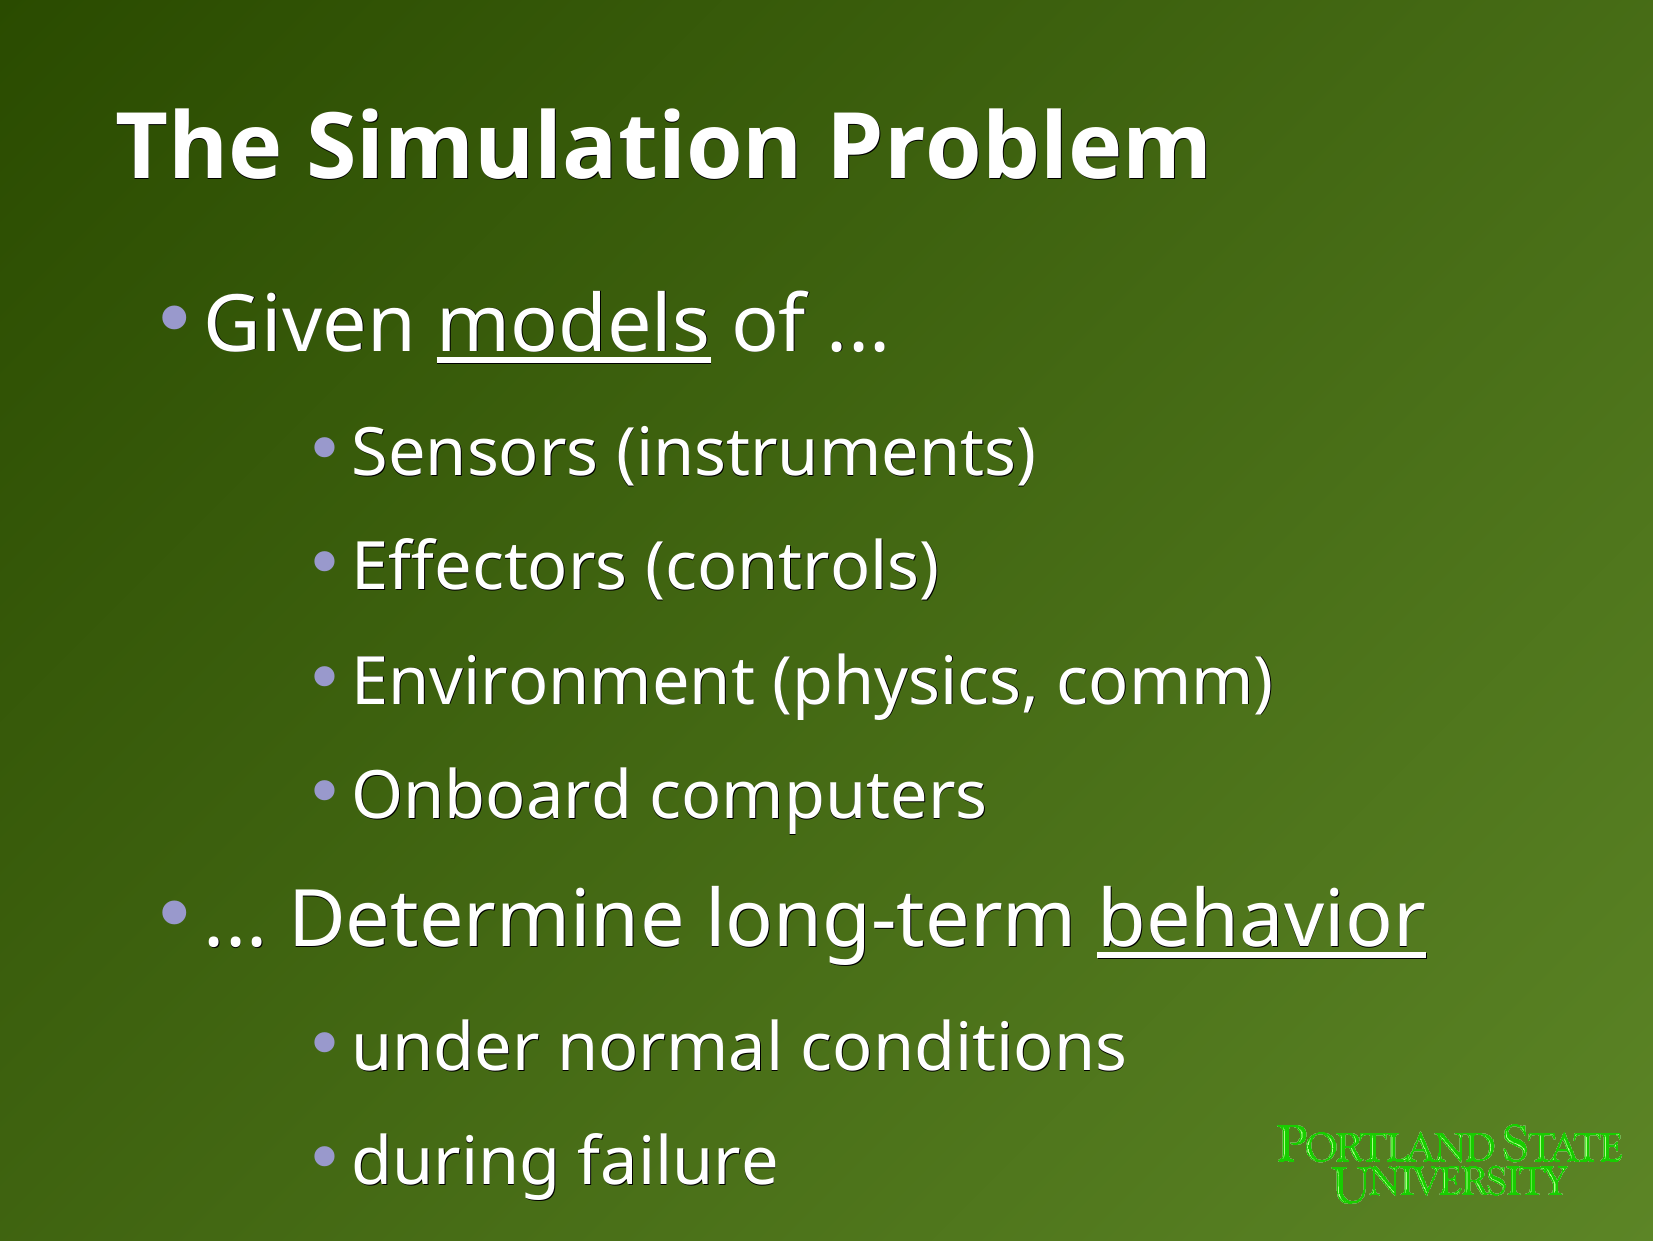

# The Simulation Problem
Given models of ...
Sensors (instruments)
Effectors (controls)
Environment (physics, comm)
Onboard computers
... Determine long-term behavior
under normal conditions
during failure